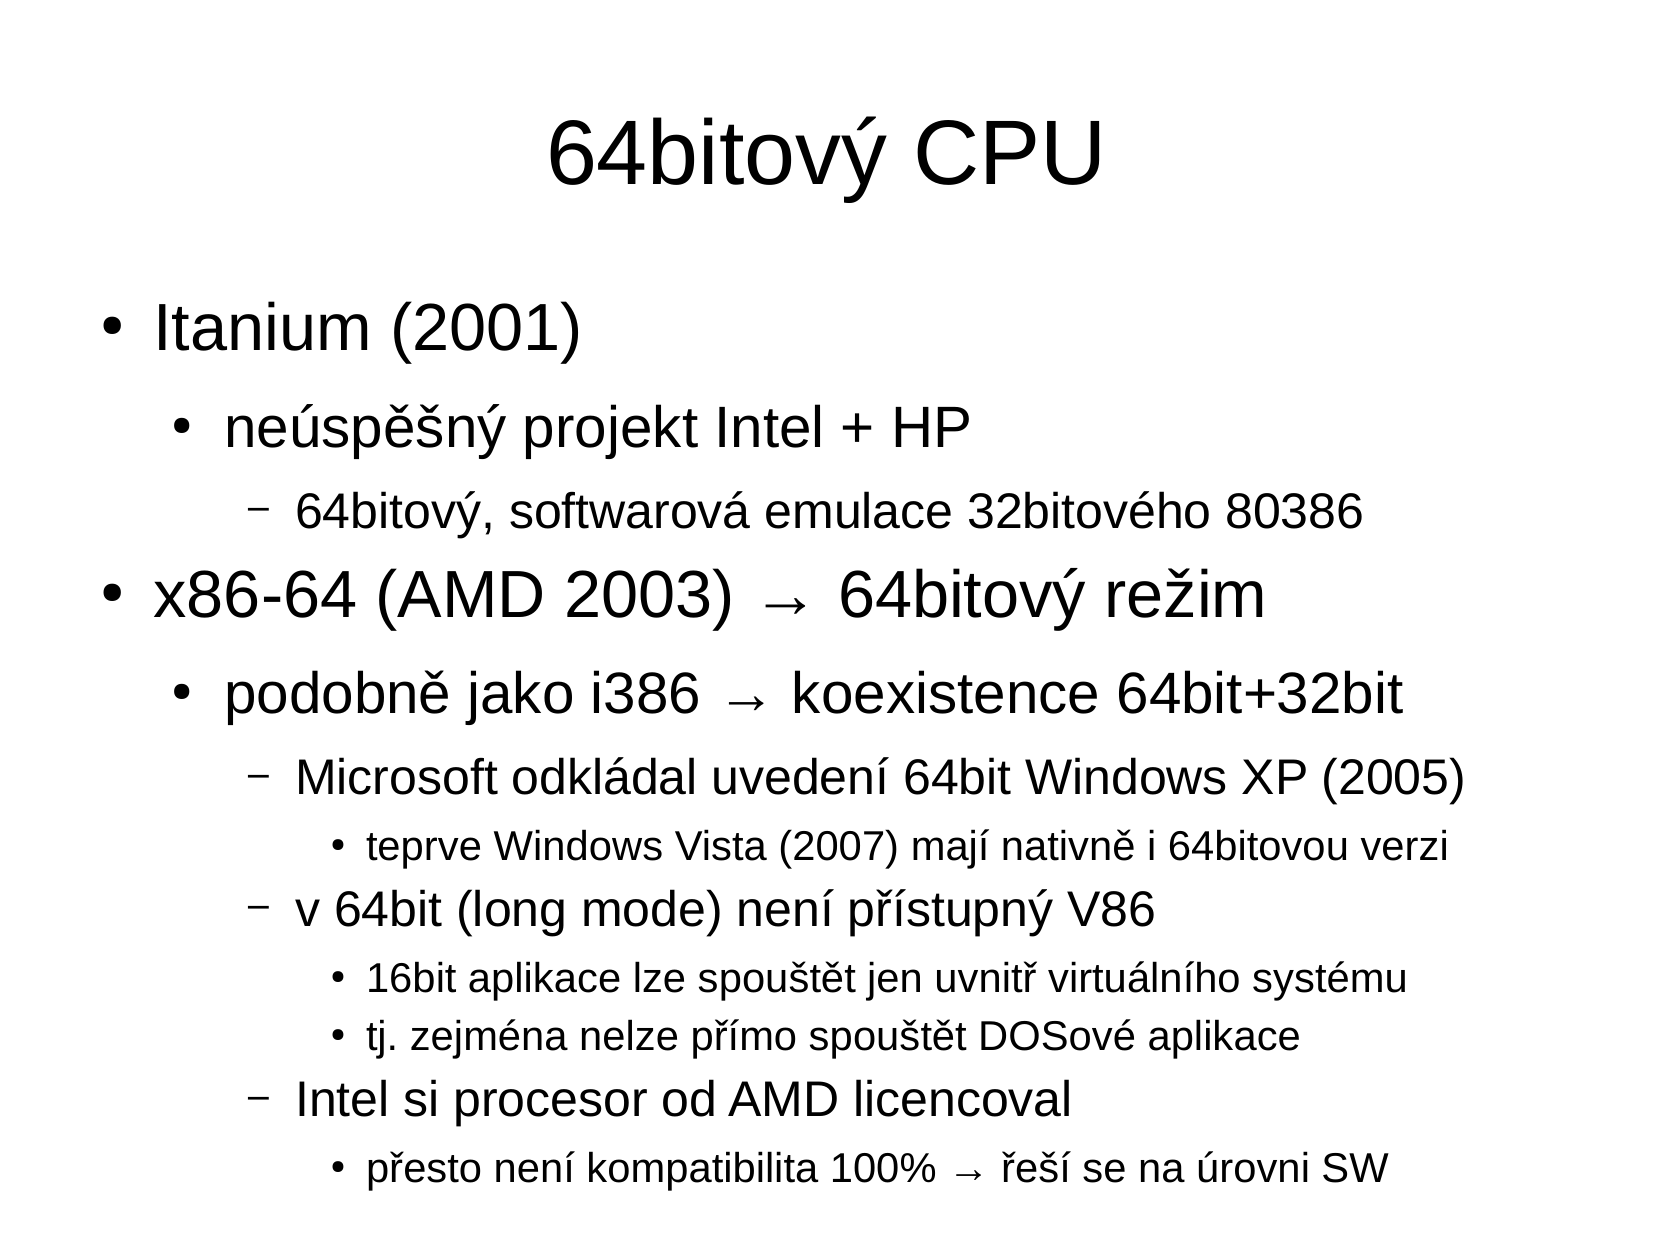

# 64bitový CPU
Itanium (2001)
neúspěšný projekt Intel + HP
64bitový, softwarová emulace 32bitového 80386
x86-64 (AMD 2003) → 64bitový režim
podobně jako i386 → koexistence 64bit+32bit
Microsoft odkládal uvedení 64bit Windows XP (2005)
teprve Windows Vista (2007) mají nativně i 64bitovou verzi
v 64bit (long mode) není přístupný V86
16bit aplikace lze spouštět jen uvnitř virtuálního systému
tj. zejména nelze přímo spouštět DOSové aplikace
Intel si procesor od AMD licencoval
přesto není kompatibilita 100% → řeší se na úrovni SW